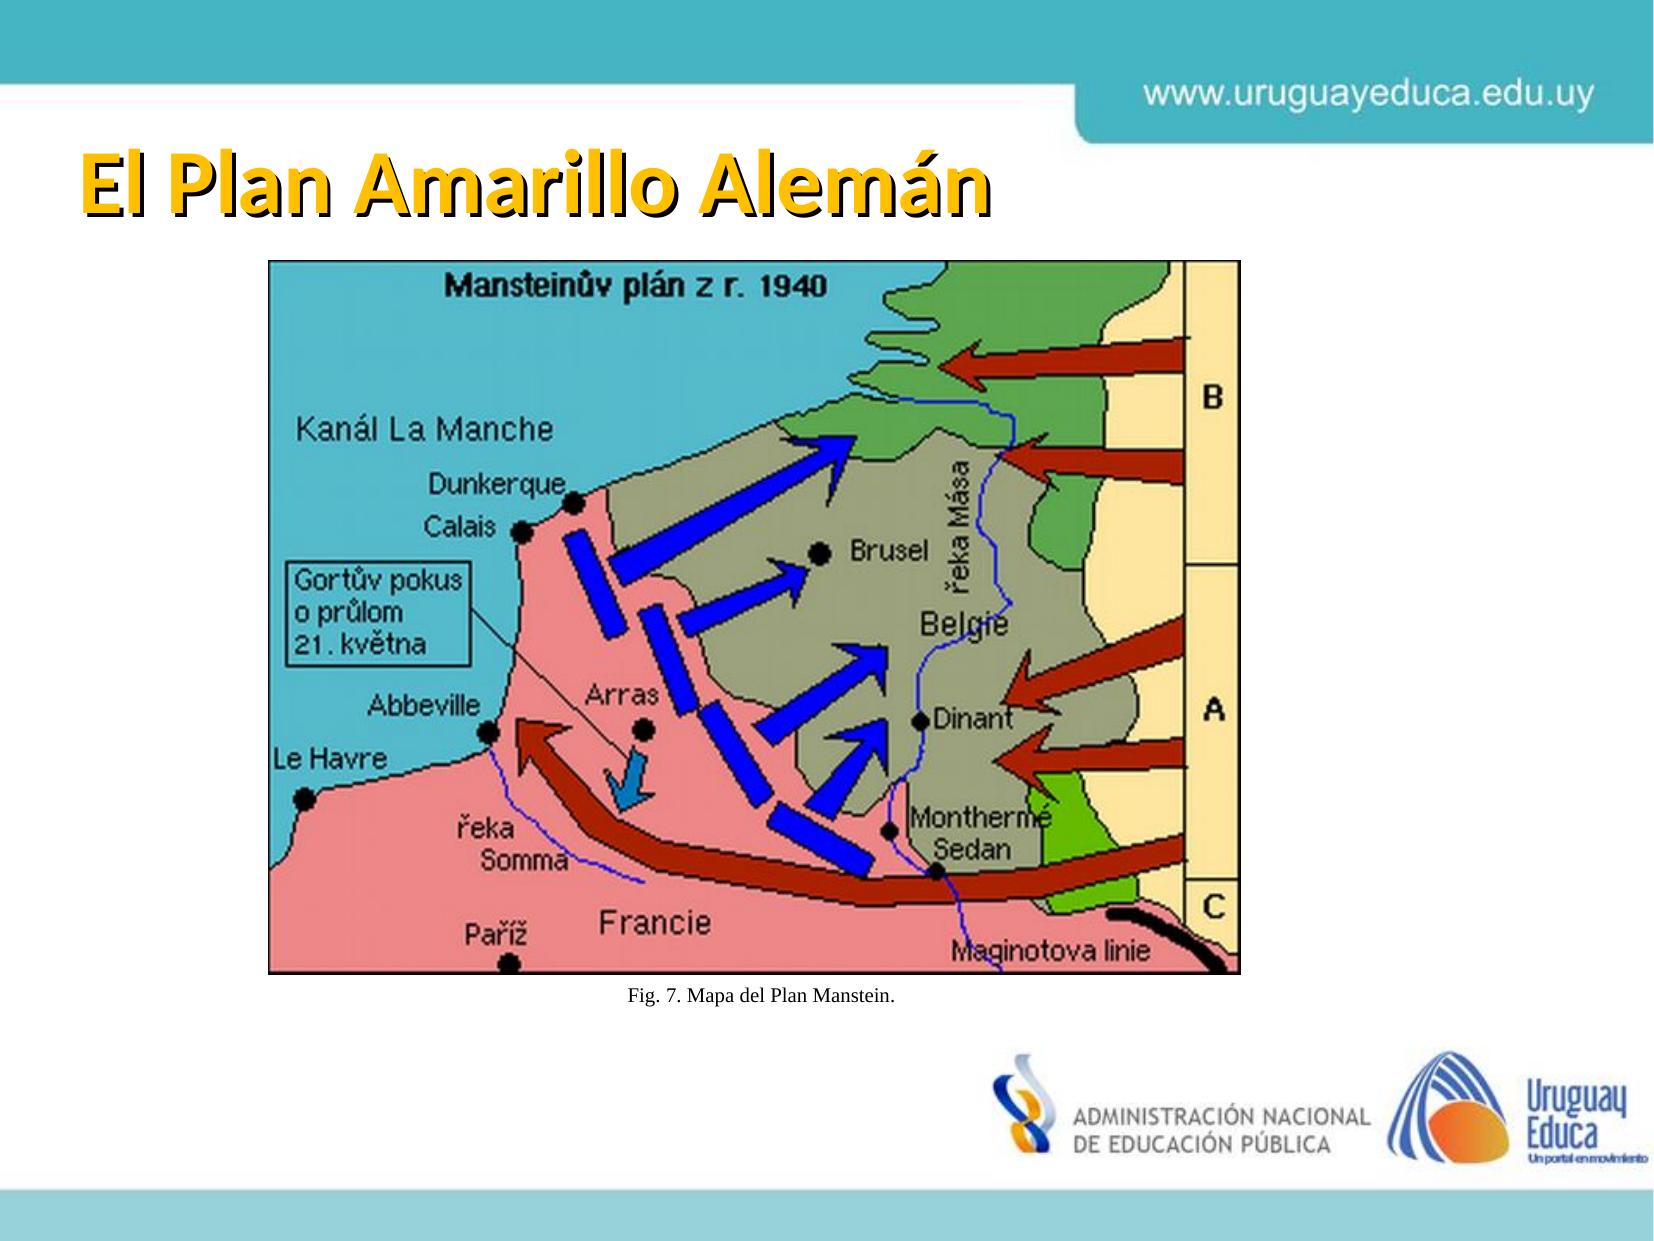

# El Plan Amarillo Alemán
Fig. 7. Mapa del Plan Manstein.